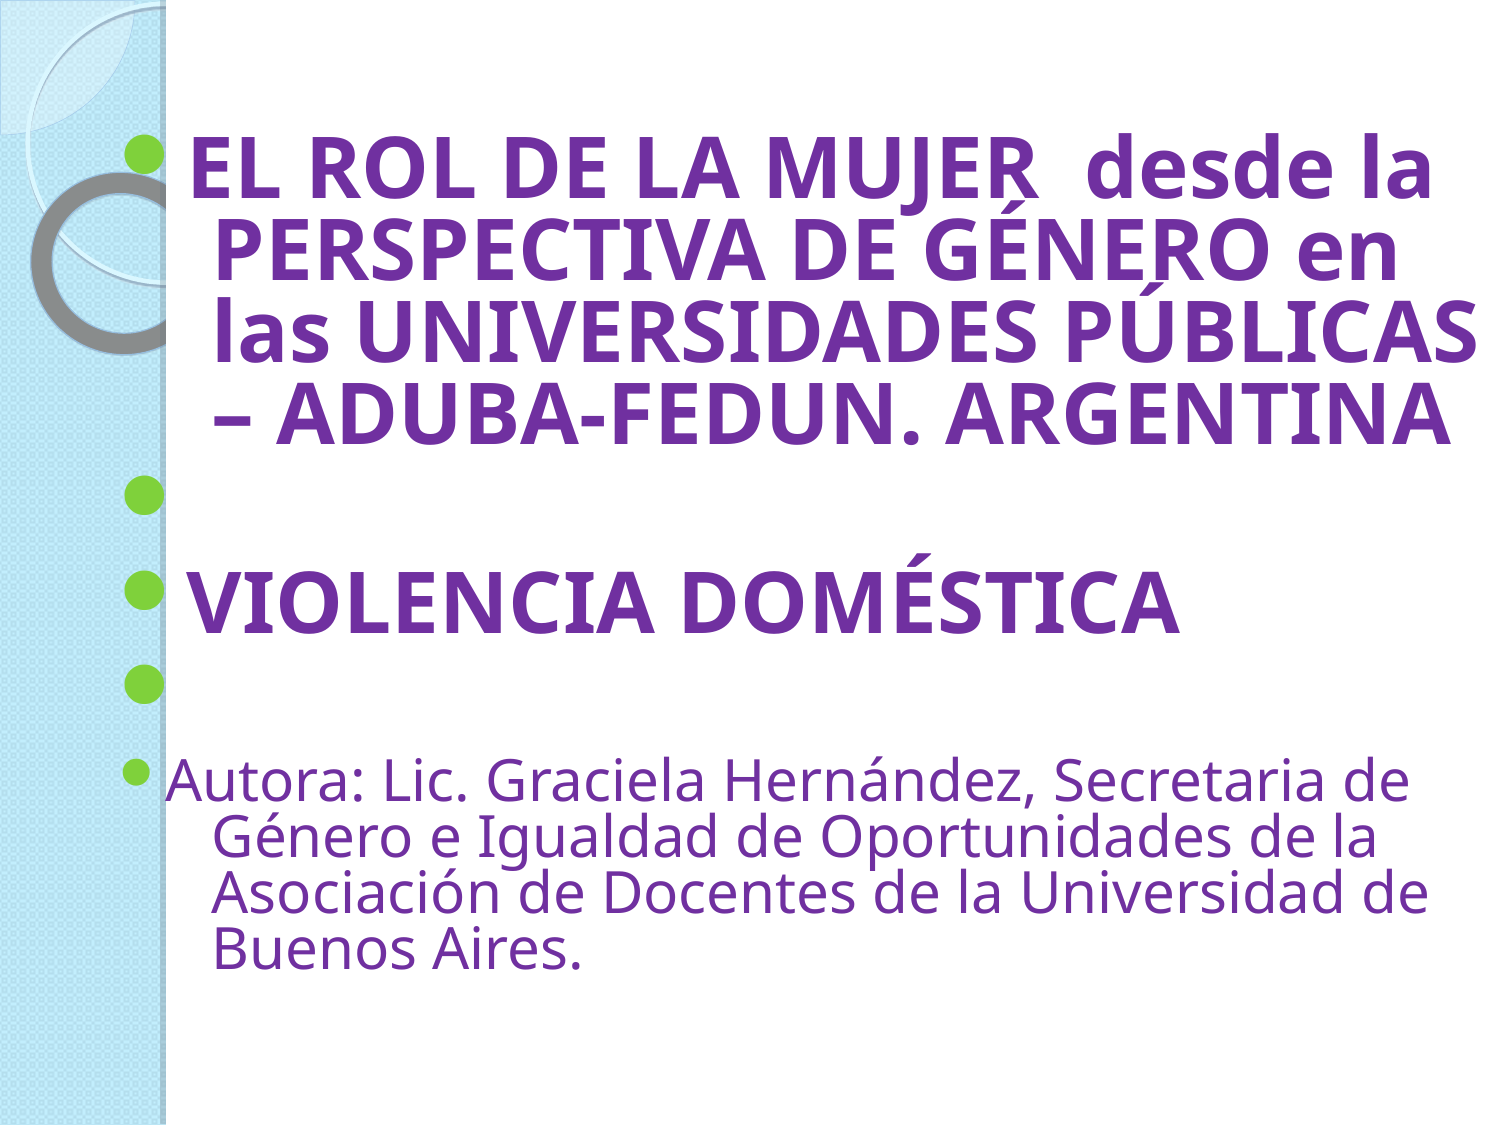

# EL ROL DE LA MUJER desde la PERSPECTIVA DE GÉNERO en las UNIVERSIDADES PÚBLICAS – ADUBA-FEDUN. ARGENTINA
VIOLENCIA DOMÉSTICA
Autora: Lic. Graciela Hernández, Secretaria de Género e Igualdad de Oportunidades de la Asociación de Docentes de la Universidad de Buenos Aires.